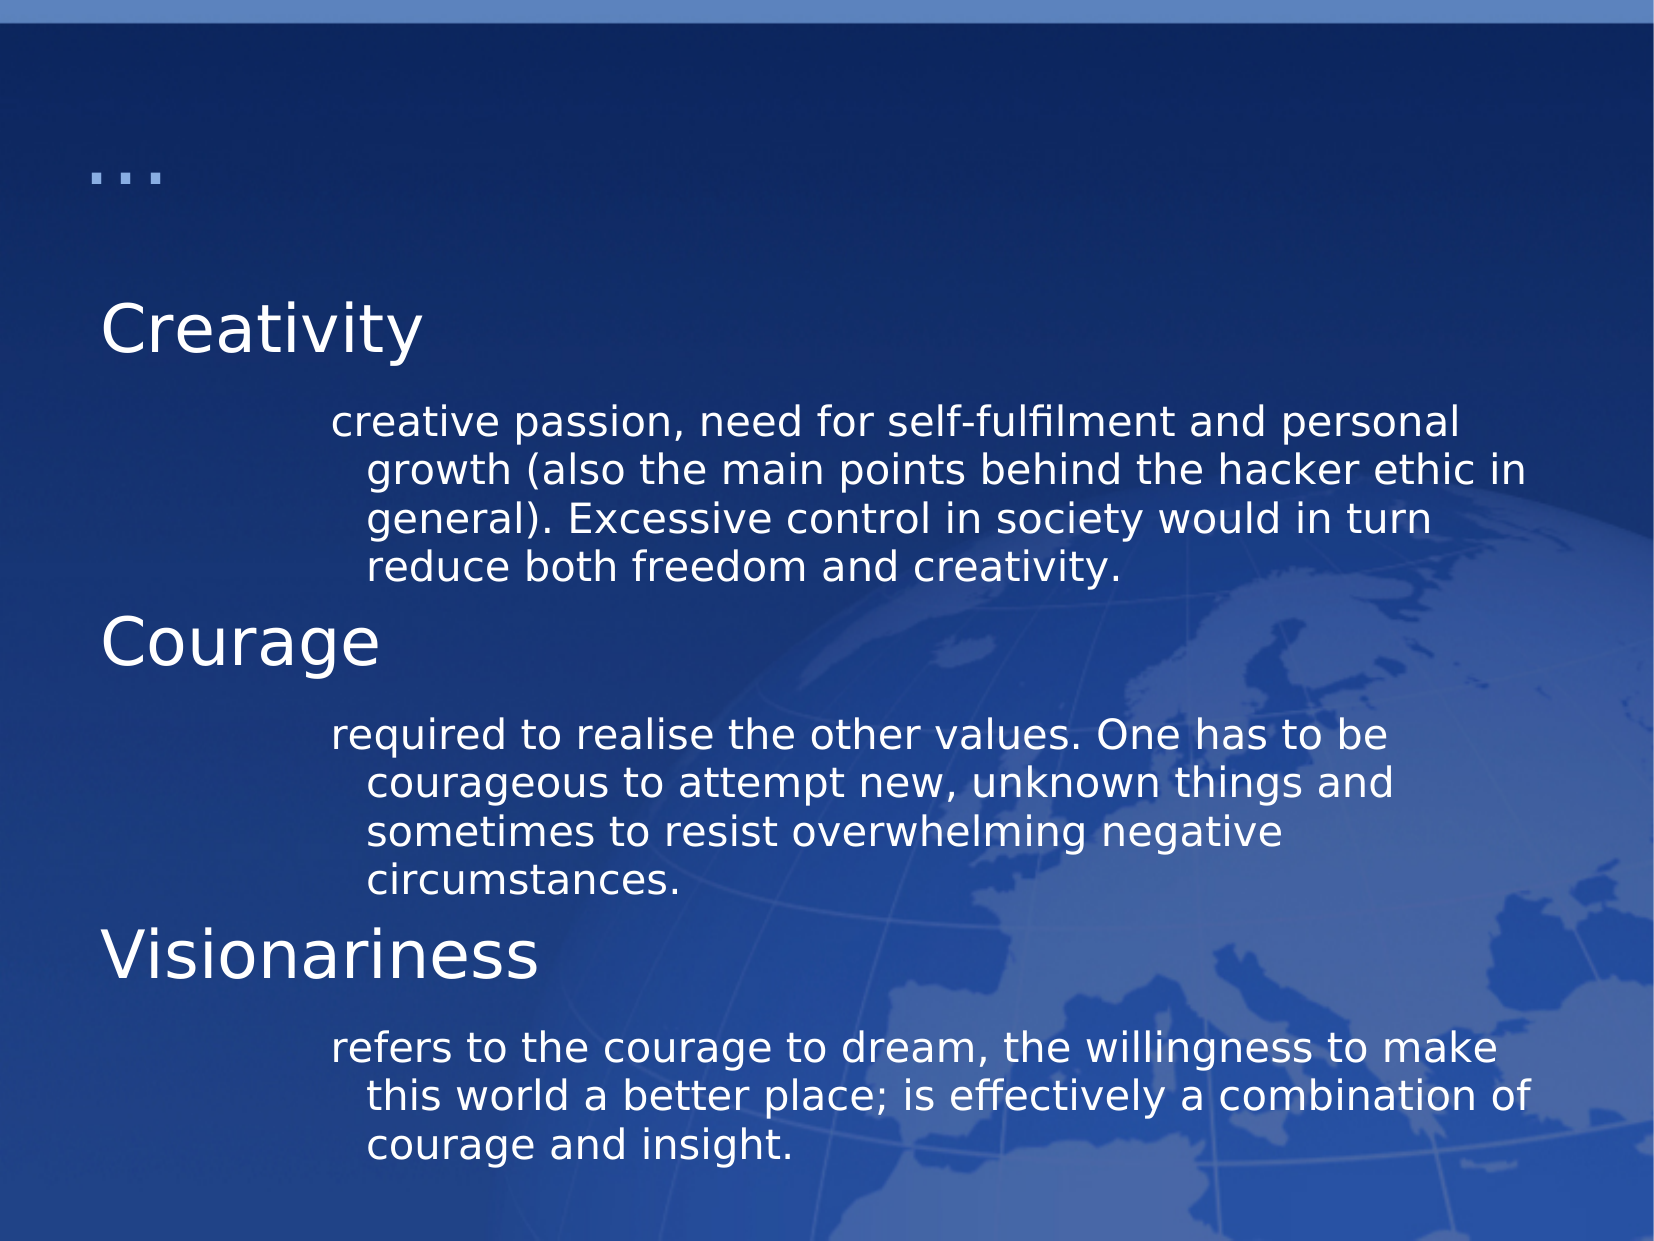

# ...
Creativity
creative passion, need for self-fulfilment and personal growth (also the main points behind the hacker ethic in general). Excessive control in society would in turn reduce both freedom and creativity.
Courage
required to realise the other values. One has to be courageous to attempt new, unknown things and sometimes to resist overwhelming negative circumstances.
Visionariness
refers to the courage to dream, the willingness to make this world a better place; is effectively a combination of courage and insight.